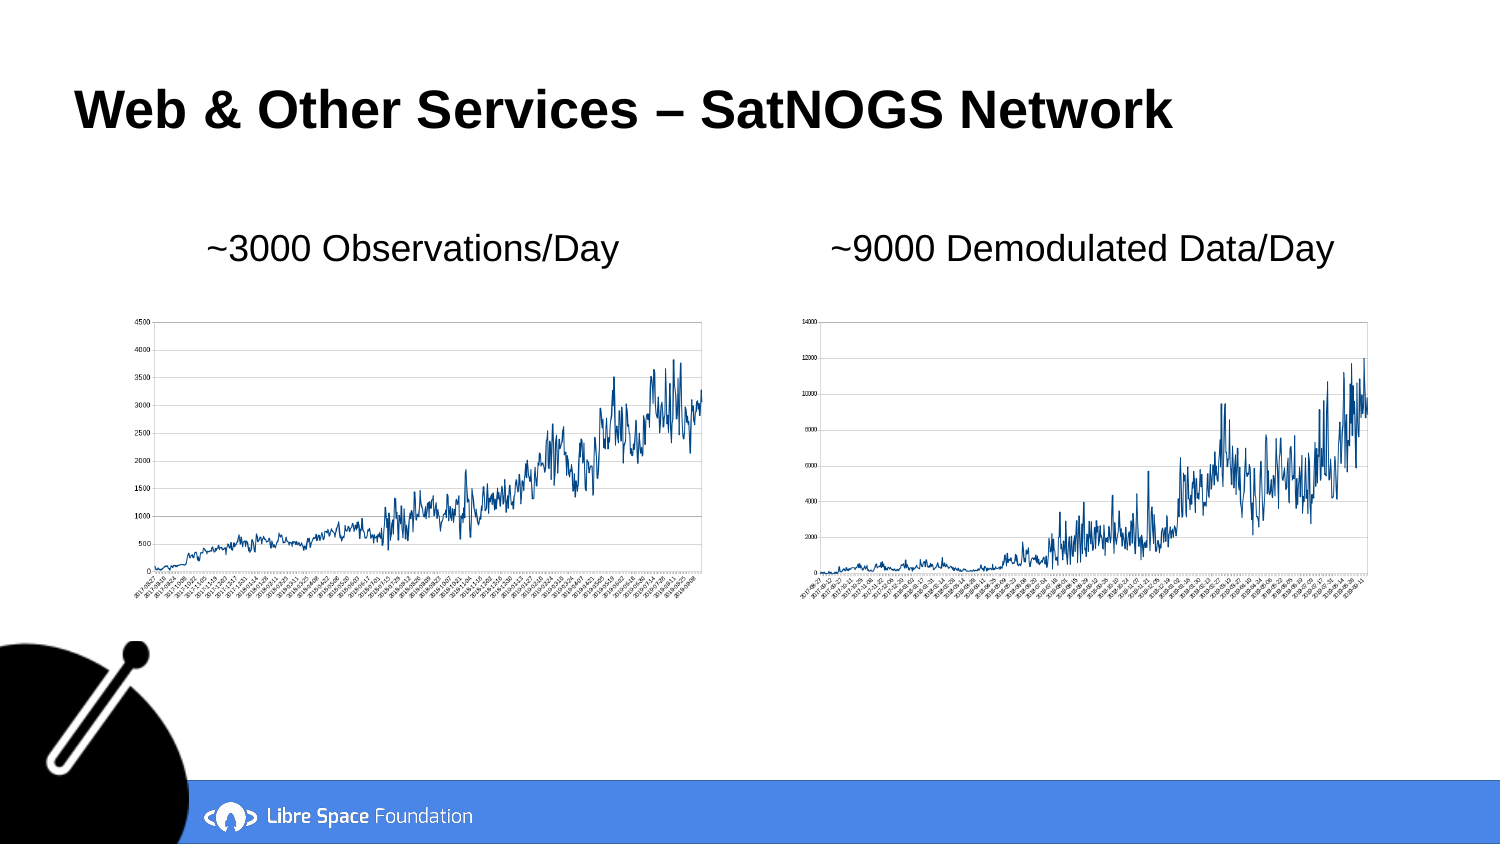

# Web & Other Services – SatNOGS Network
~3000 Observations/Day
~9000 Demodulated Data/Day